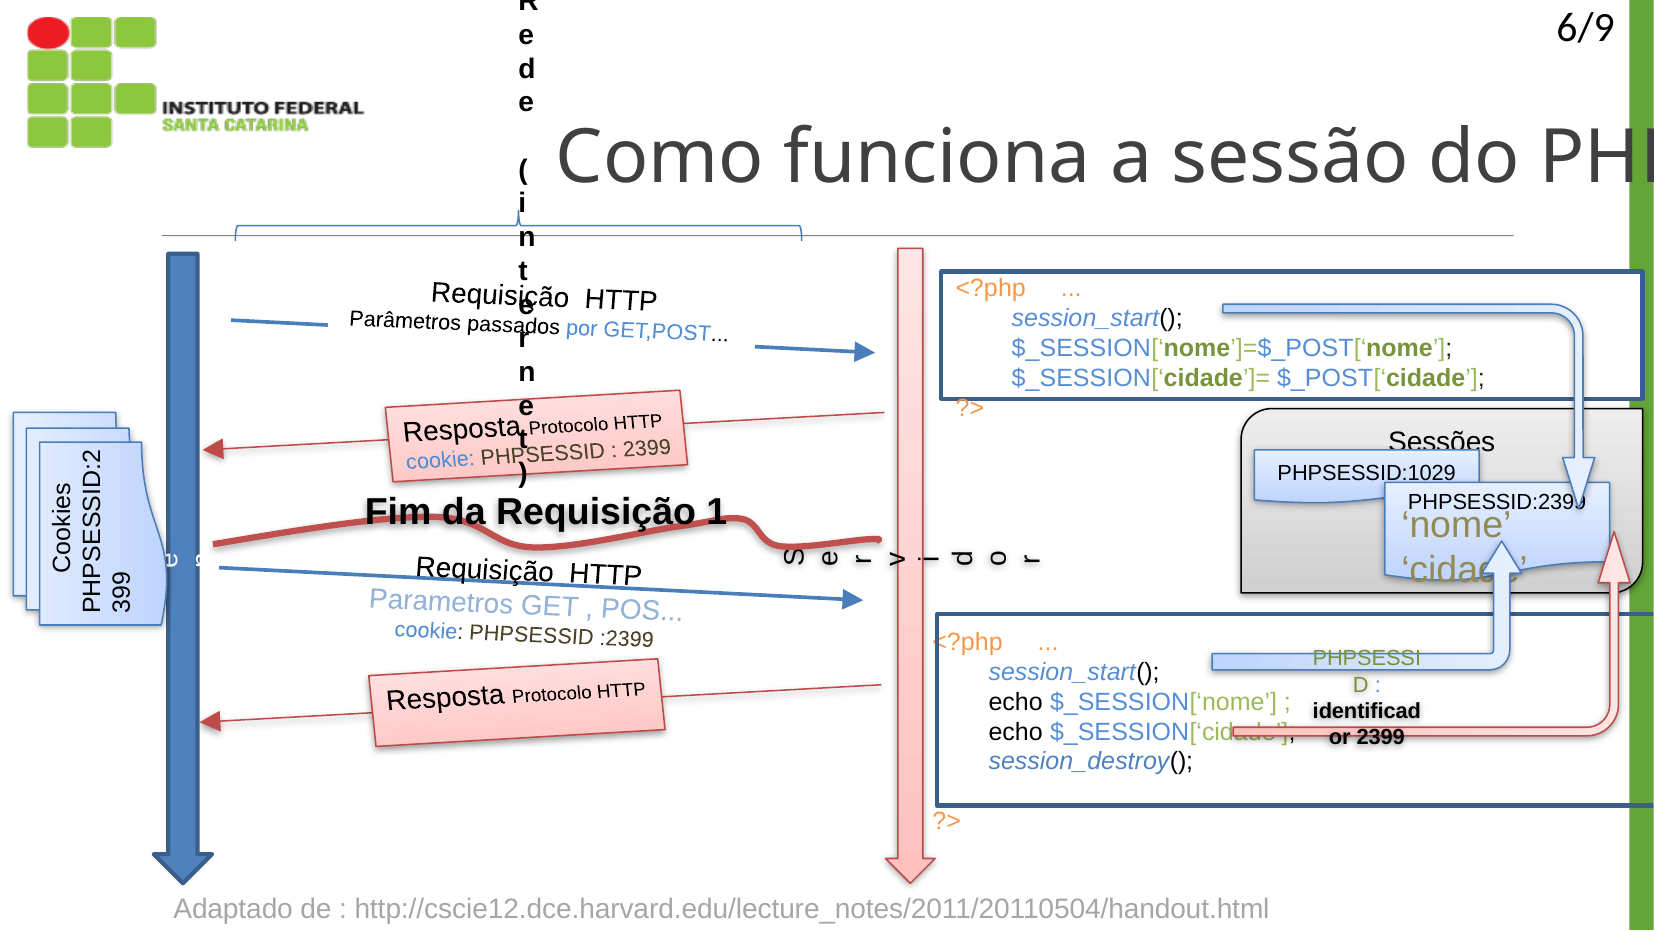

6/9
Rede (internet)
Como funciona a sessão do PHP
Servidor
Cliente
Requisição HTTP
 Parâmetros passados por GET,POST...
<?php ...
 session_start();
 $_SESSION[‘nome’]=$_POST[‘nome’];
 $_SESSION[‘cidade’]= $_POST[‘cidade’];
?>
Resposta Protocolo HTTP
cookie: PHPSESSID : 2399
Sessões
PHPSESSID:1029
Cookies
PHPSESSID:2399
PHPSESSID : identificador 2399
PHPSESSID:2399
‘nome’
‘cidade’
Fim da Requisição 1
Requisição HTTP
Parametros GET , POS...
cookie: PHPSESSID :2399
<?php ...
 session_start();
 echo $_SESSION[‘nome’] ;
 echo $_SESSION[‘cidade’];
 session_destroy();
?>
Resposta Protocolo HTTP
Adaptado de : http://cscie12.dce.harvard.edu/lecture_notes/2011/20110504/handout.html